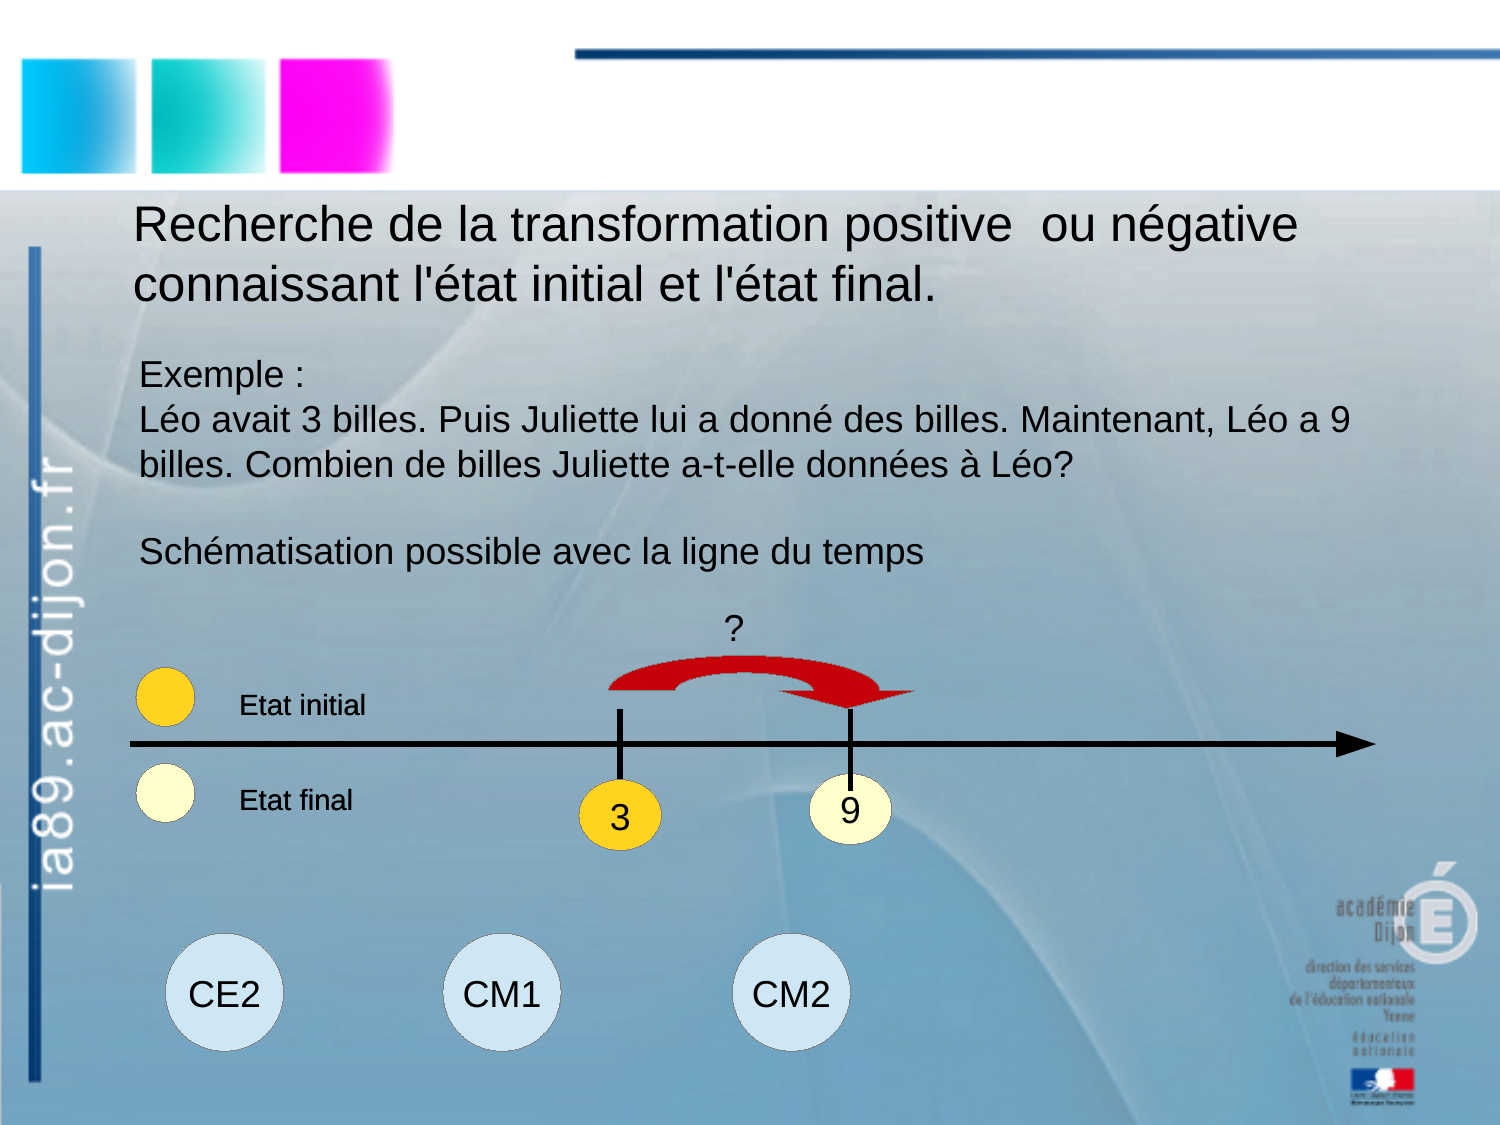

Recherche de la transformation positive ou négative connaissant l'état initial et l'état final.
Exemple :
Léo avait 3 billes. Puis Juliette lui a donné des billes. Maintenant, Léo a 9 billes. Combien de billes Juliette a-t-elle données à Léo?
Schématisation possible avec la ligne du temps
?
Etat initial
Etat initial
9
Etat final
Etat final
3
3
3
CE2
CM1
CM2